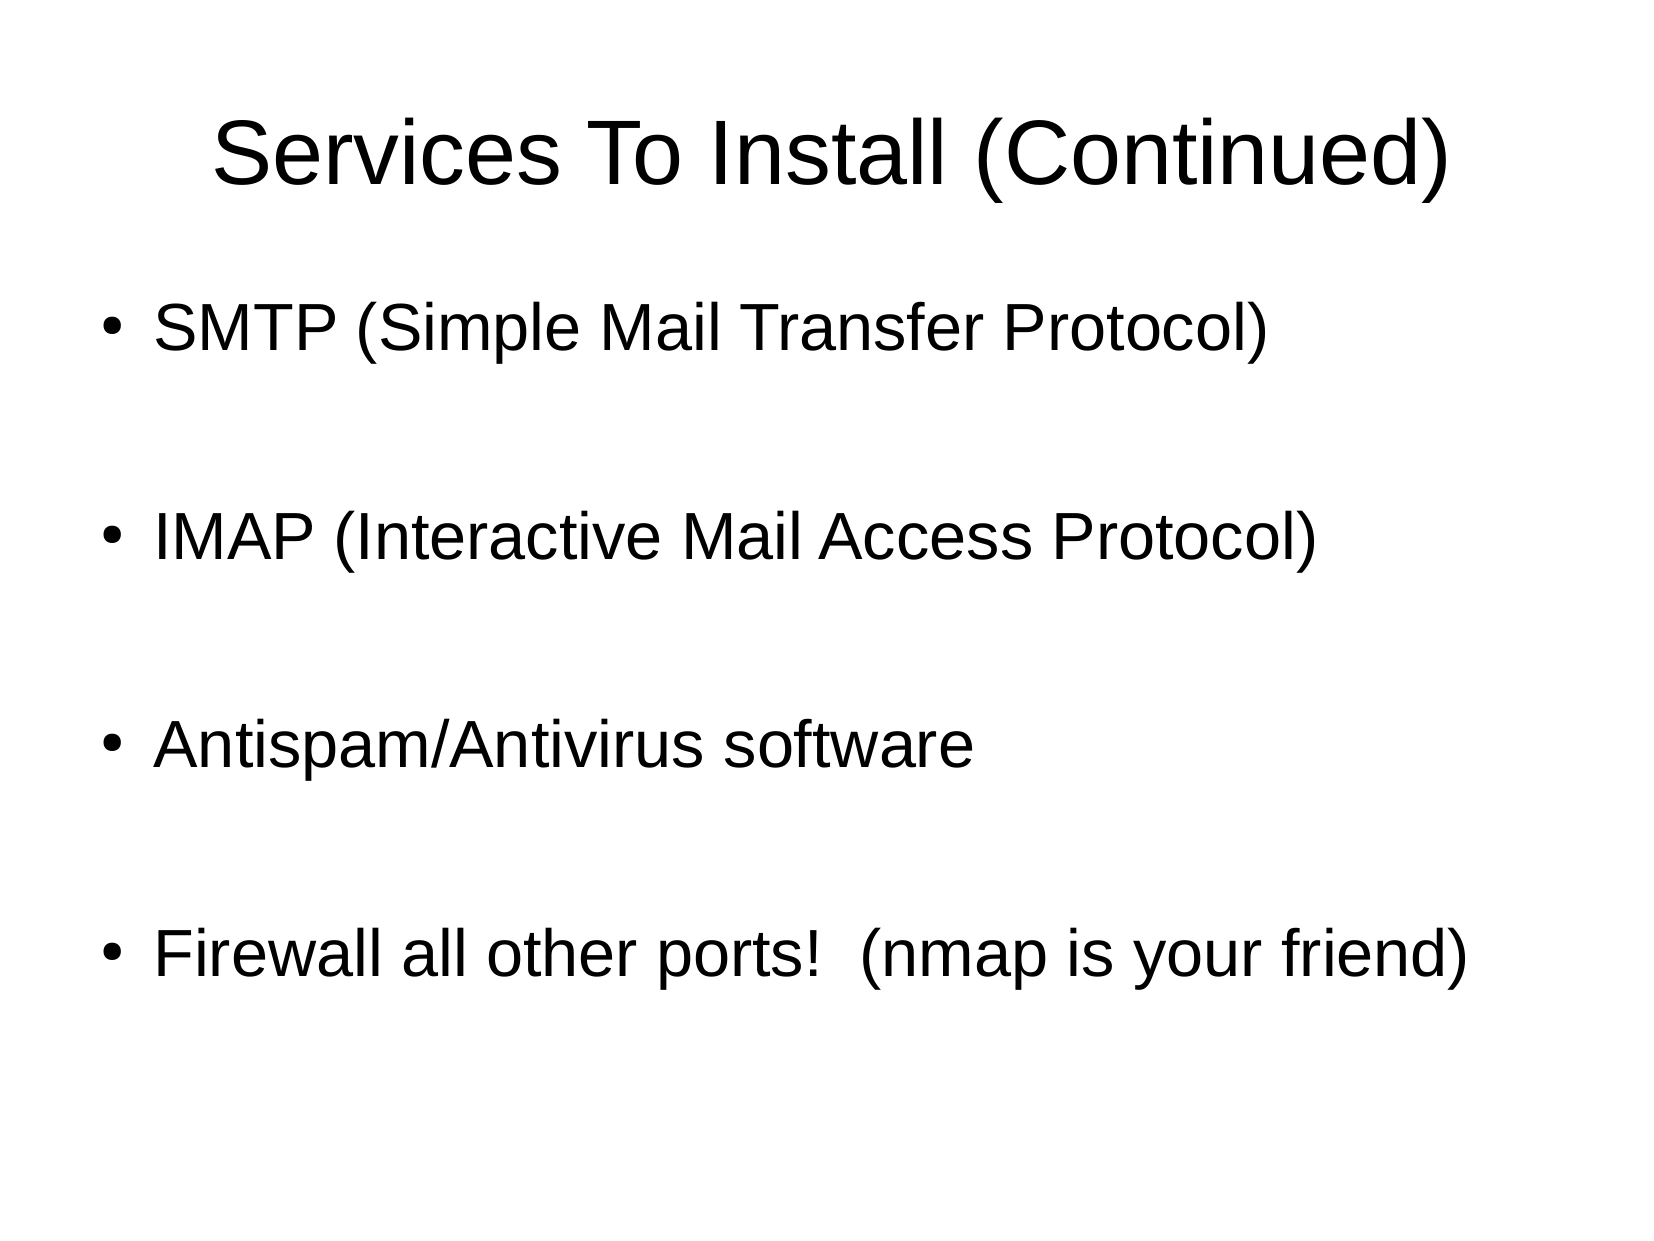

# Services To Install (Continued)
SMTP (Simple Mail Transfer Protocol)
IMAP (Interactive Mail Access Protocol)
Antispam/Antivirus software
Firewall all other ports! (nmap is your friend)